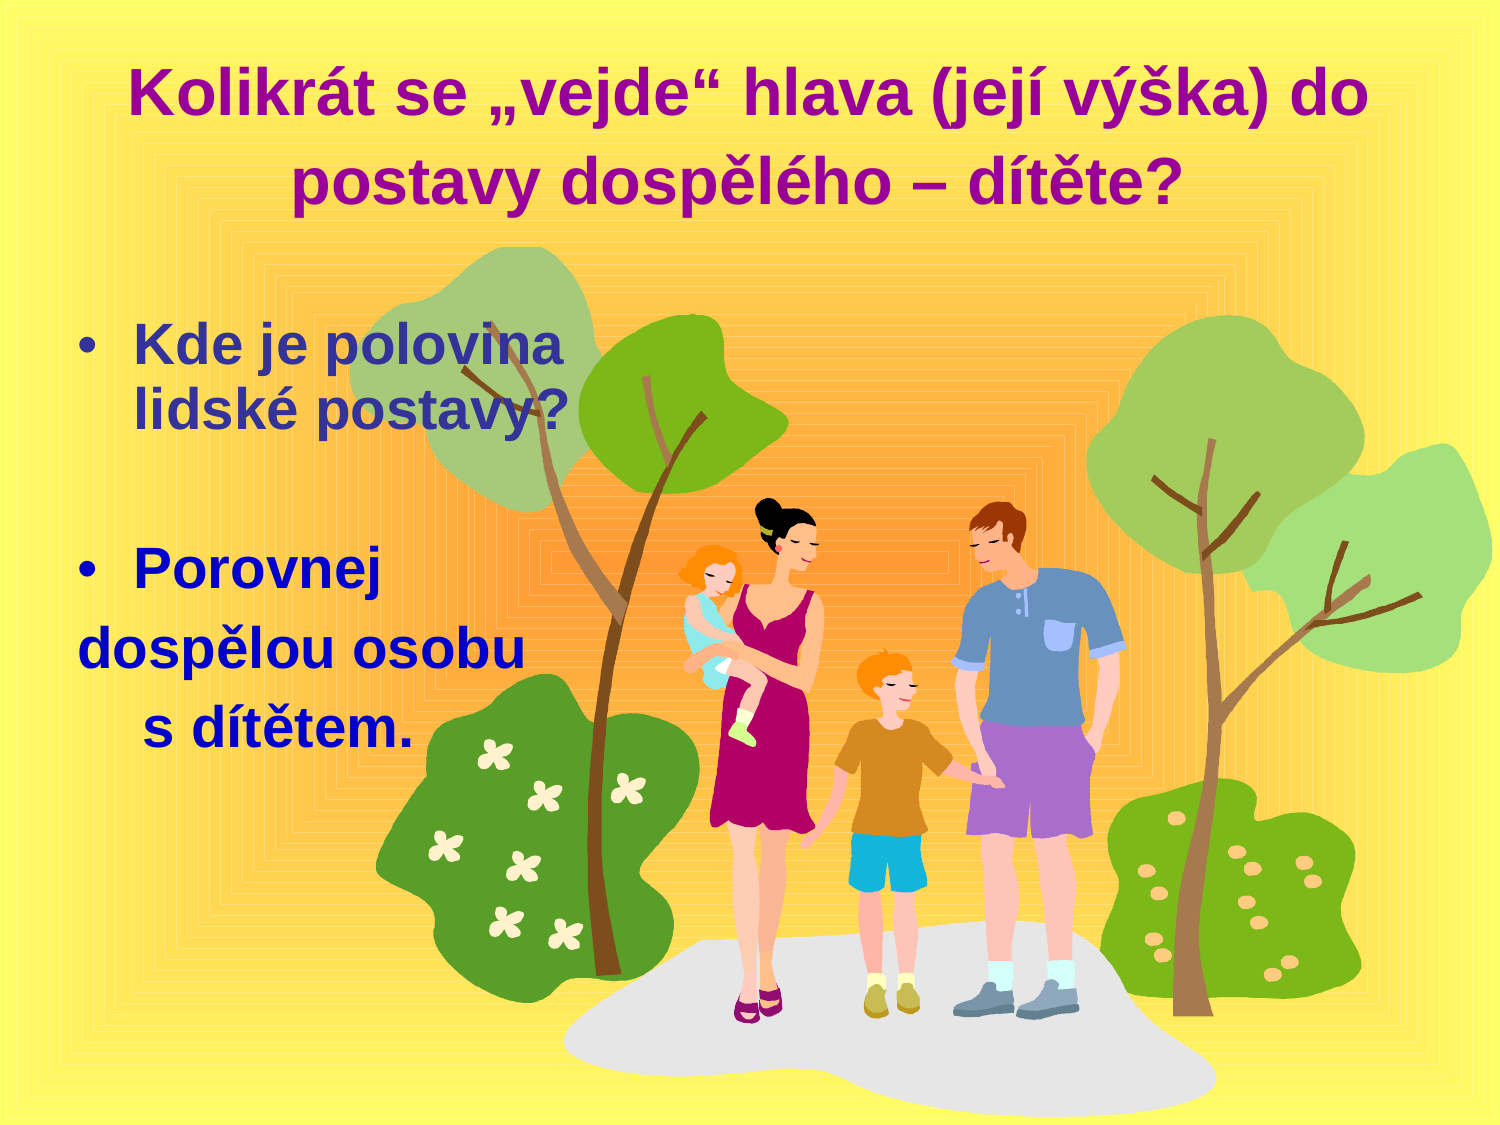

# Kolikrát se „vejde“ hlava (její výška) do postavy dospělého – dítěte?
Kde je polovina lidské postavy?
Porovnej
dospělou osobu
 s dítětem.